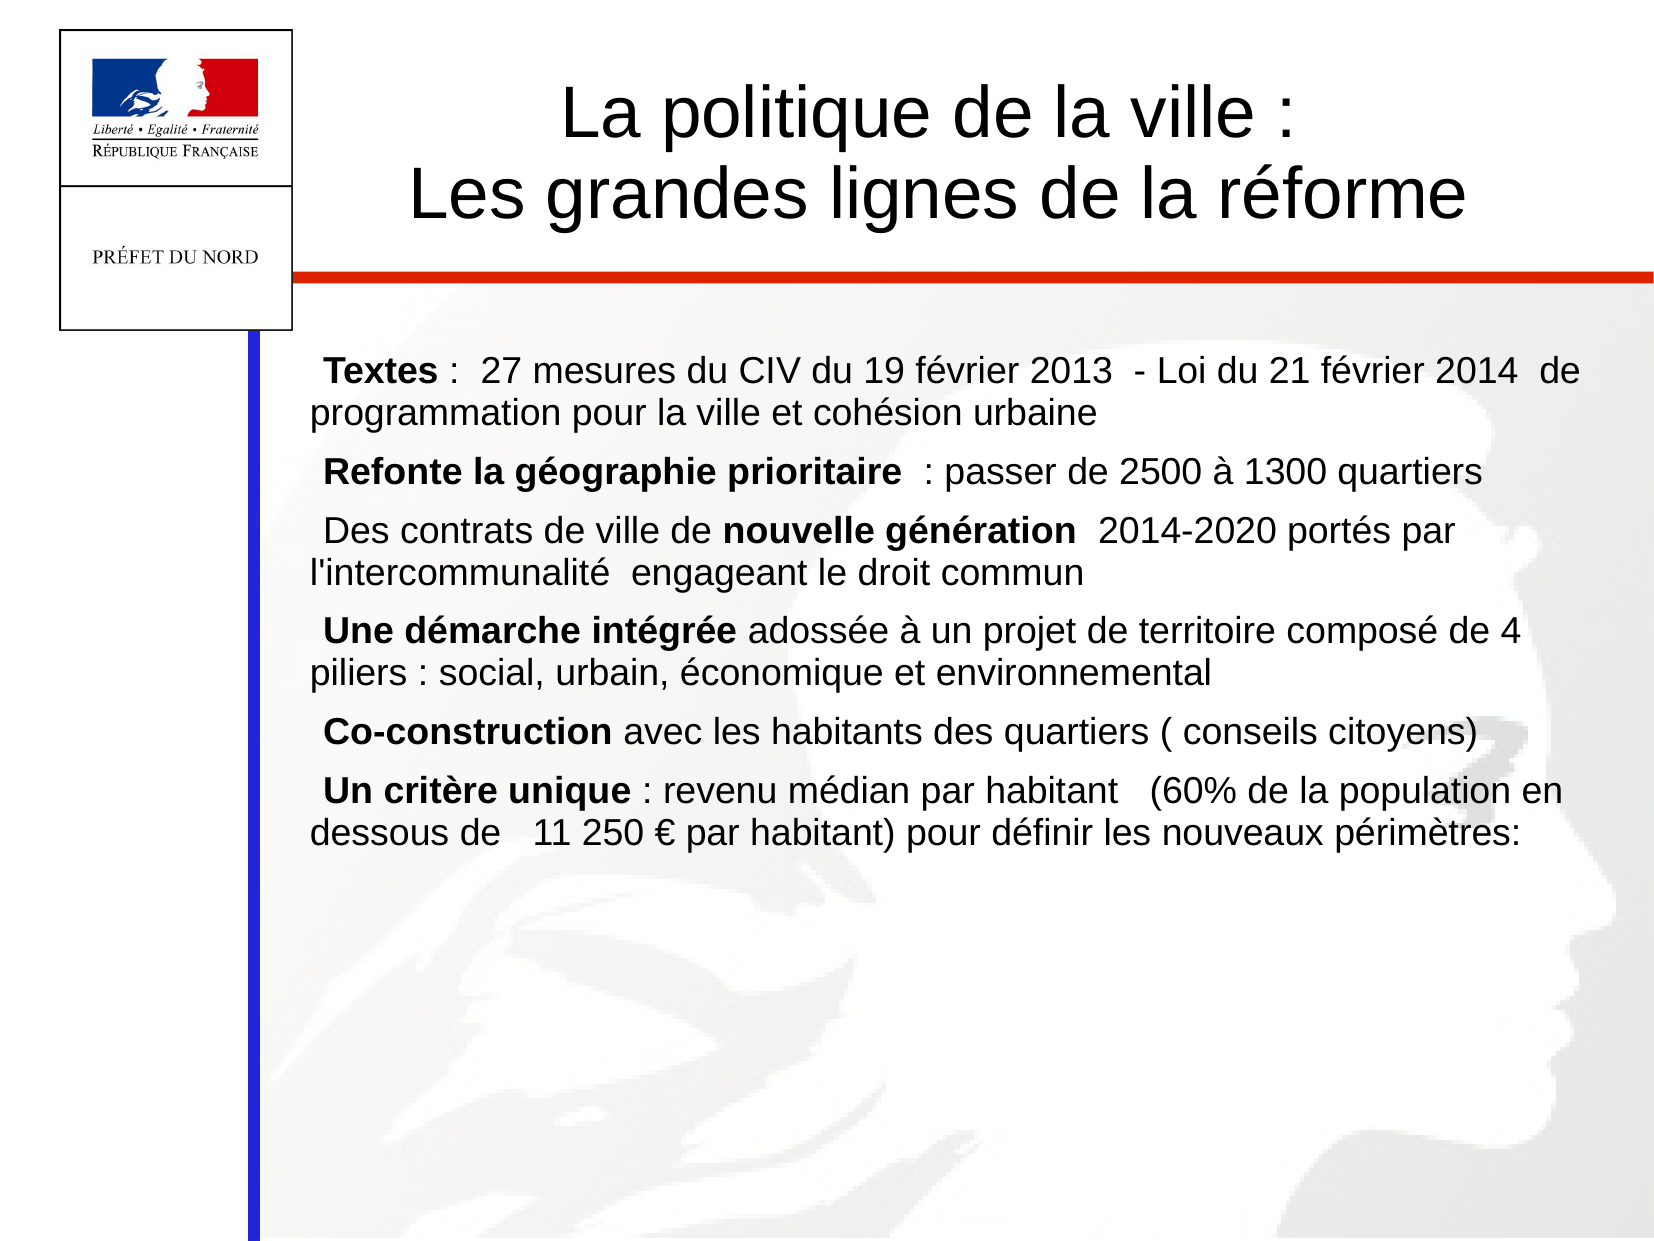

# La politique de la ville : Les grandes lignes de la réforme
Textes : 27 mesures du CIV du 19 février 2013 - Loi du 21 février 2014 de programmation pour la ville et cohésion urbaine
Refonte la géographie prioritaire : passer de 2500 à 1300 quartiers
Des contrats de ville de nouvelle génération 2014-2020 portés par l'intercommunalité engageant le droit commun
Une démarche intégrée adossée à un projet de territoire composé de 4 piliers : social, urbain, économique et environnemental
Co-construction avec les habitants des quartiers ( conseils citoyens)
Un critère unique : revenu médian par habitant (60% de la population en dessous de 11 250 € par habitant) pour définir les nouveaux périmètres: